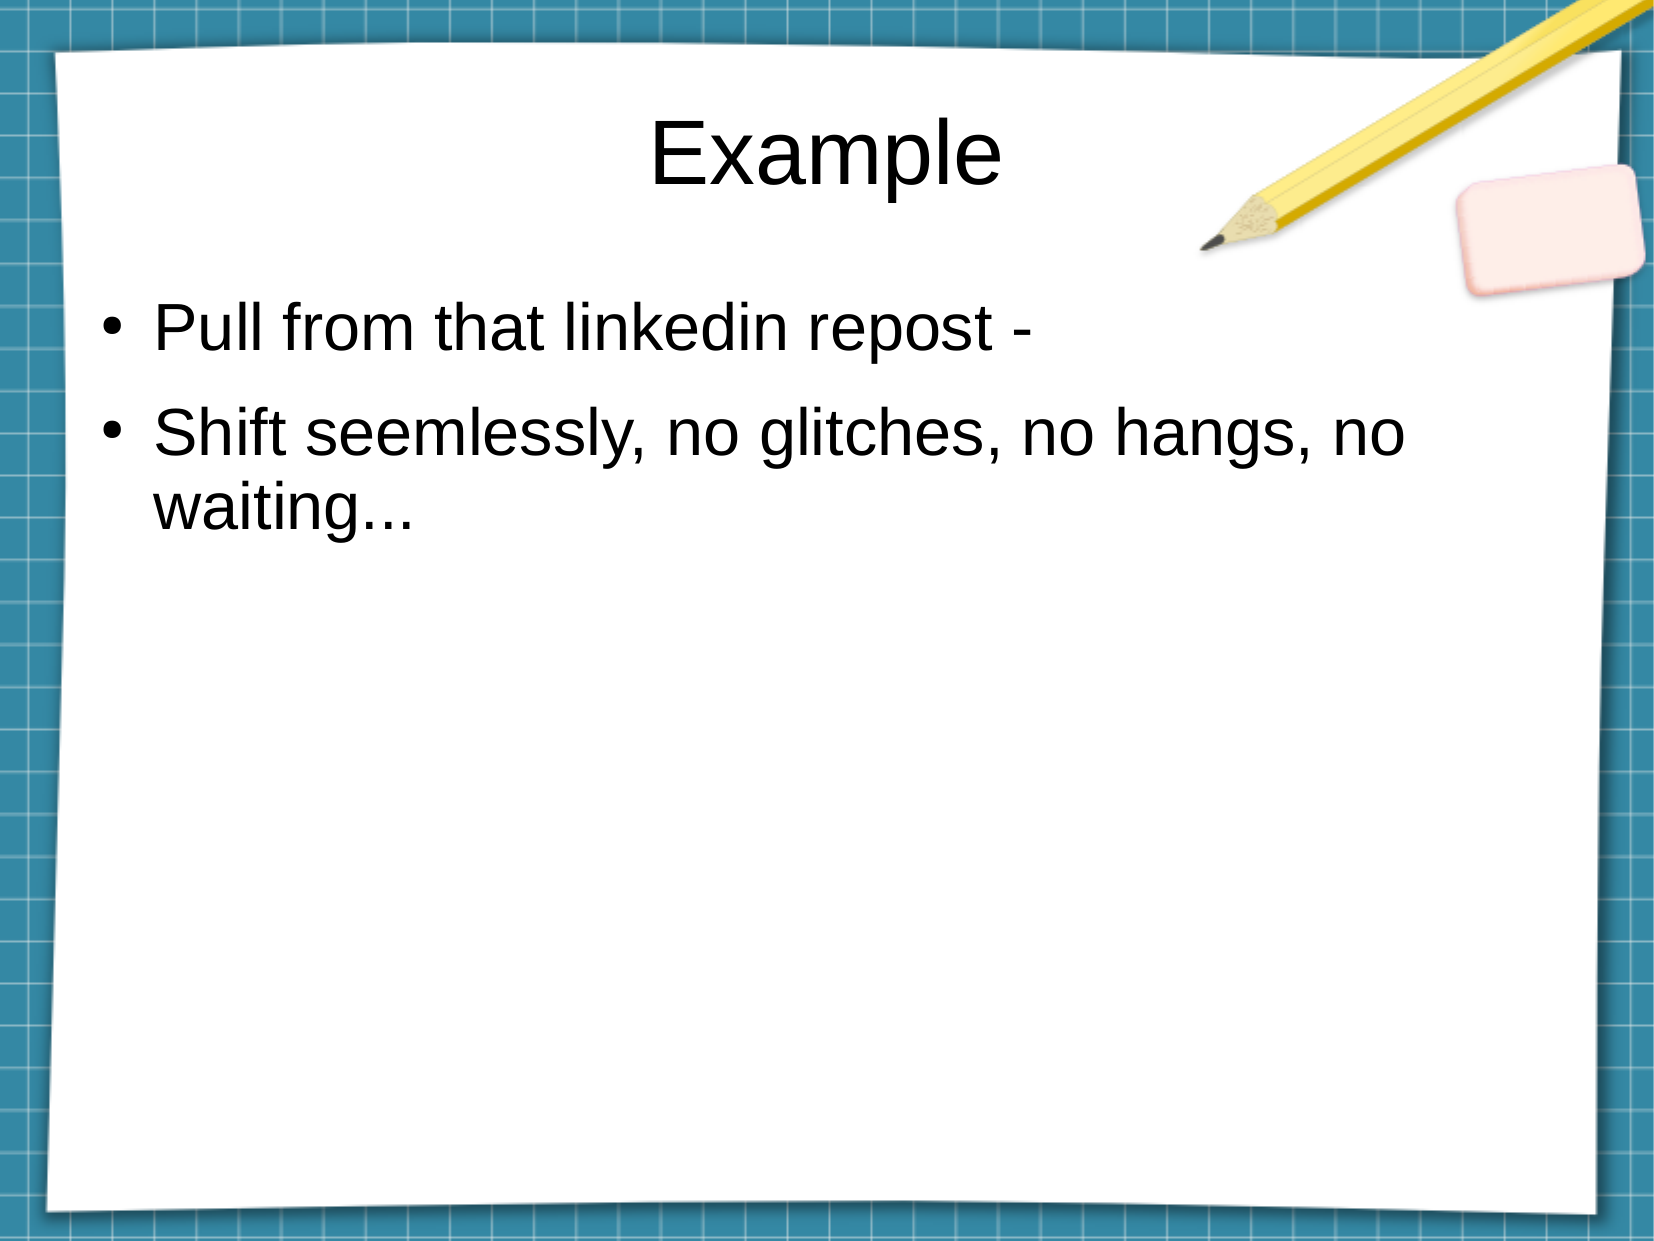

# Example
Pull from that linkedin repost -
Shift seemlessly, no glitches, no hangs, no waiting...